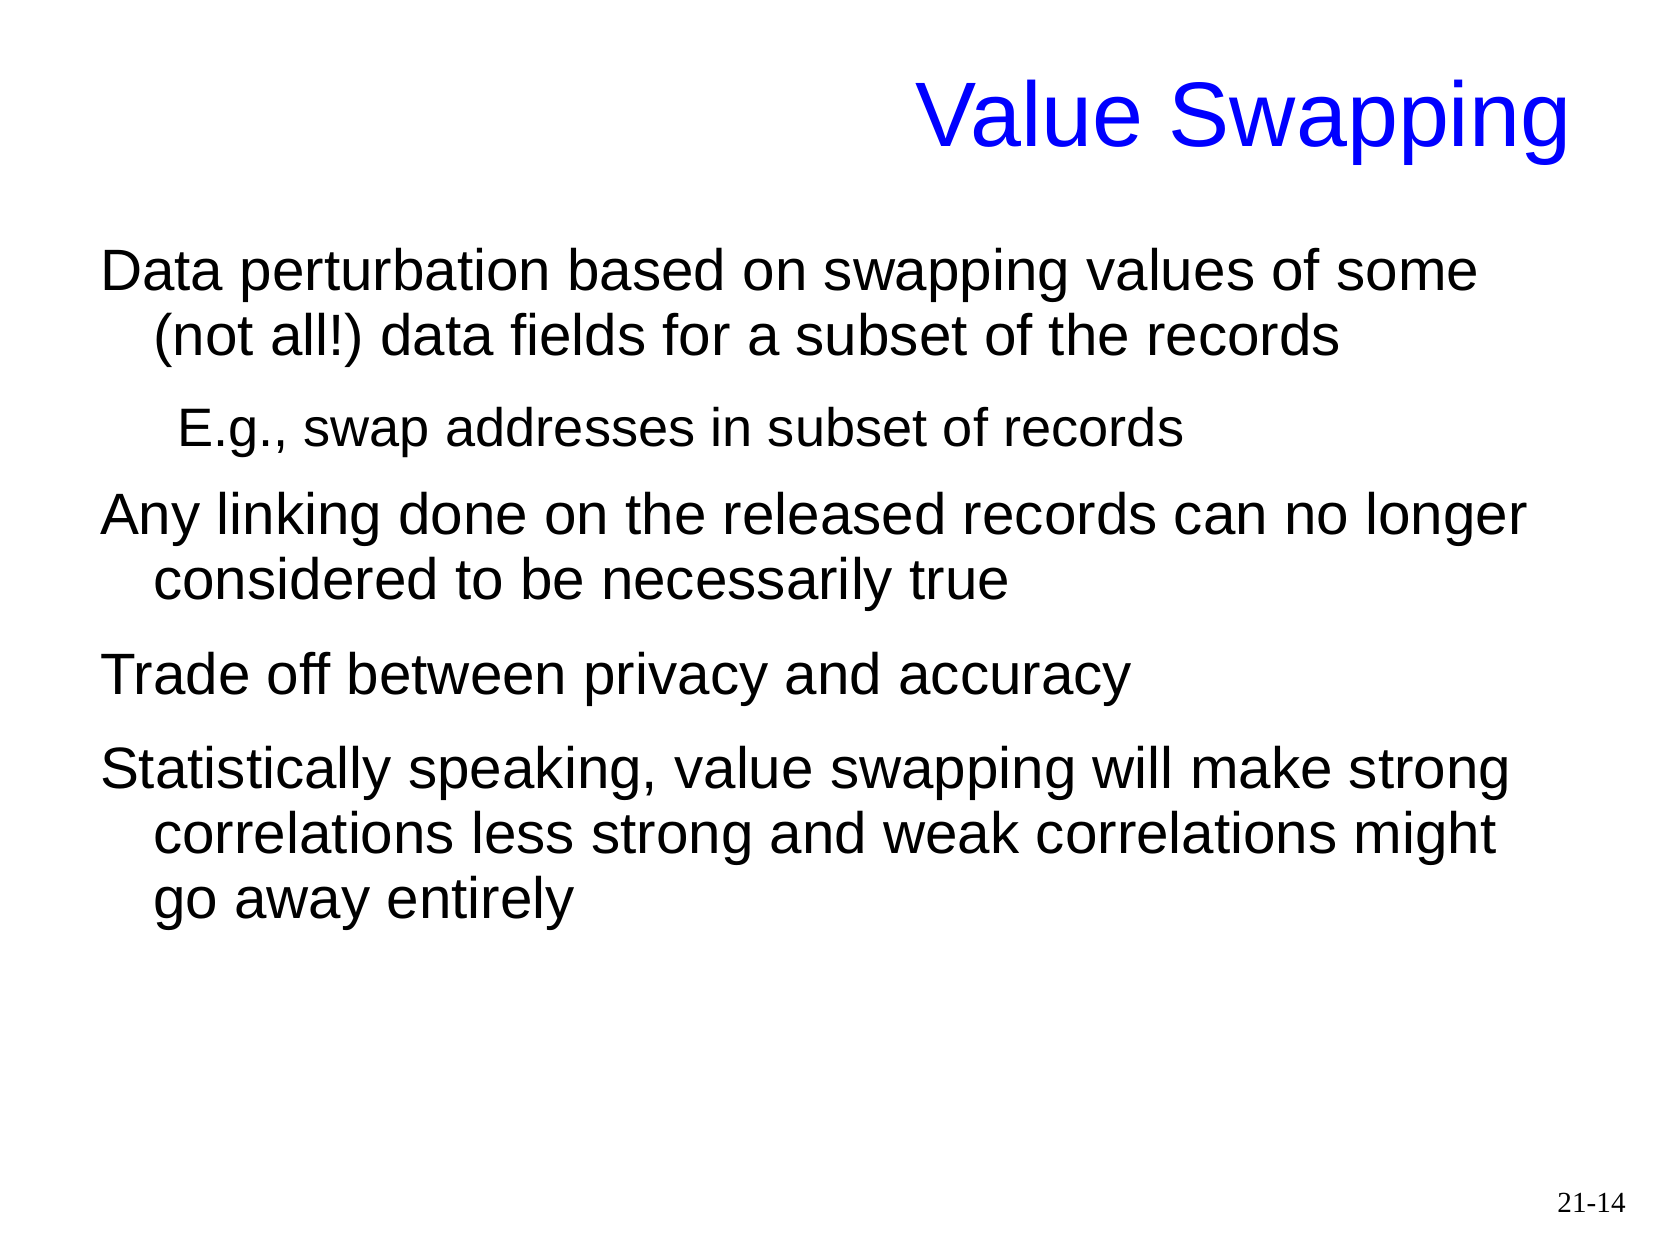

# Value Swapping
Data perturbation based on swapping values of some (not all!) data fields for a subset of the records
E.g., swap addresses in subset of records
Any linking done on the released records can no longer considered to be necessarily true
Trade off between privacy and accuracy
Statistically speaking, value swapping will make strong correlations less strong and weak correlations might go away entirely